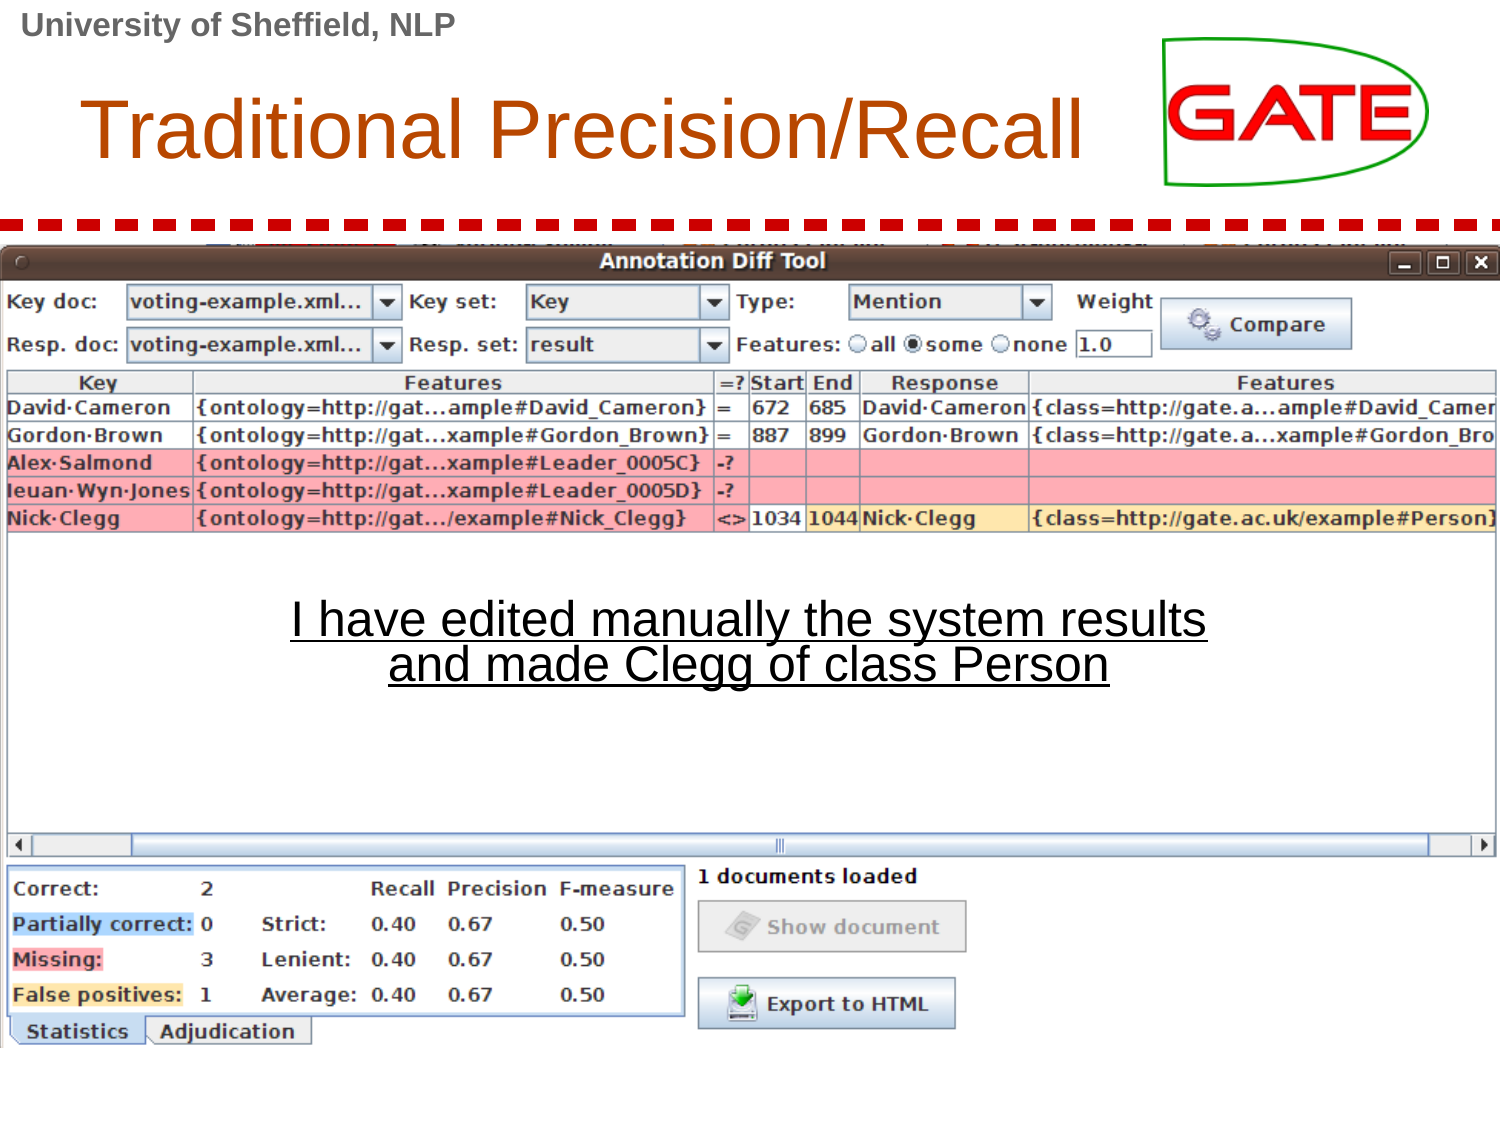

# Traditional Precision/Recall
I have edited manually the system results
and made Clegg of class Person